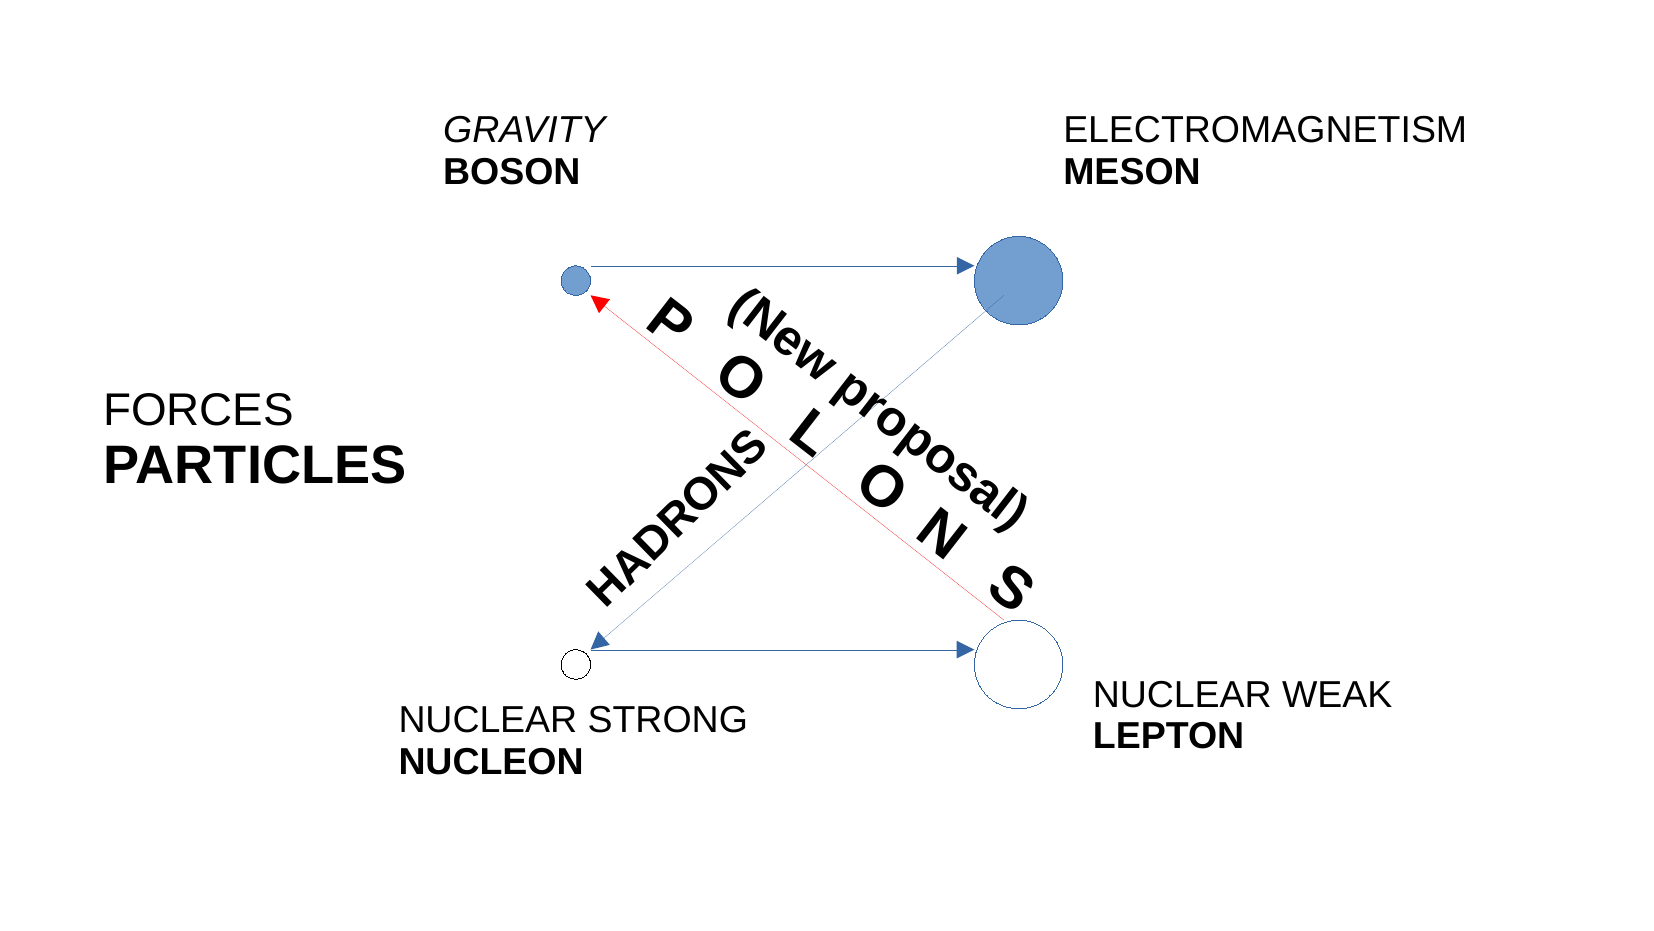

GRAVITY
BOSON
ELECTROMAGNETISM
MESON
 (New proposal)
P O L O N S
FORCES
PARTICLES
HADRONS
NUCLEAR WEAK
LEPTON
NUCLEAR STRONG
NUCLEON